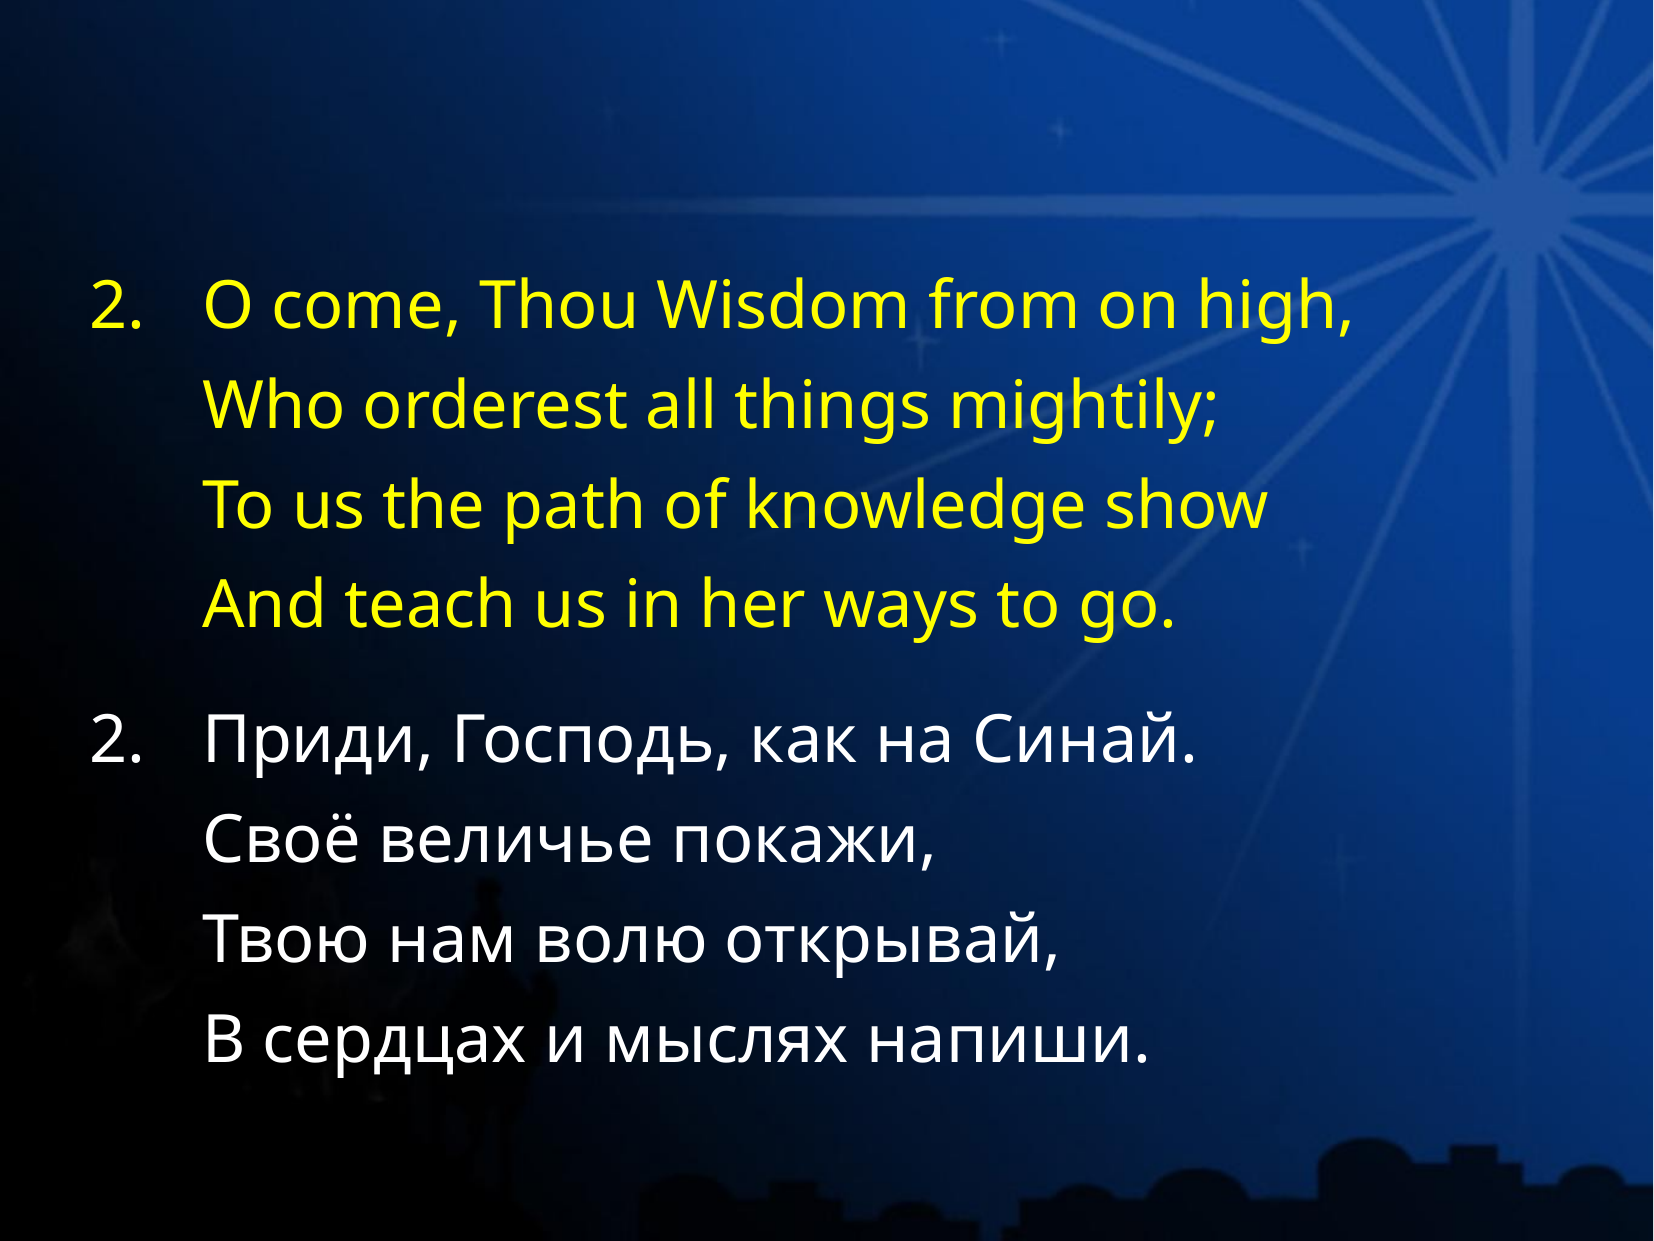

2.	O come, Thou Wisdom from on high,
	Who orderest all things mightily;
	To us the path of knowledge show
	And teach us in her ways to go.
2.	Приди, Господь, как на Синай.
	Своё величье покажи,
	Твою нам волю открывай,
	В сердцах и мыслях напиши.